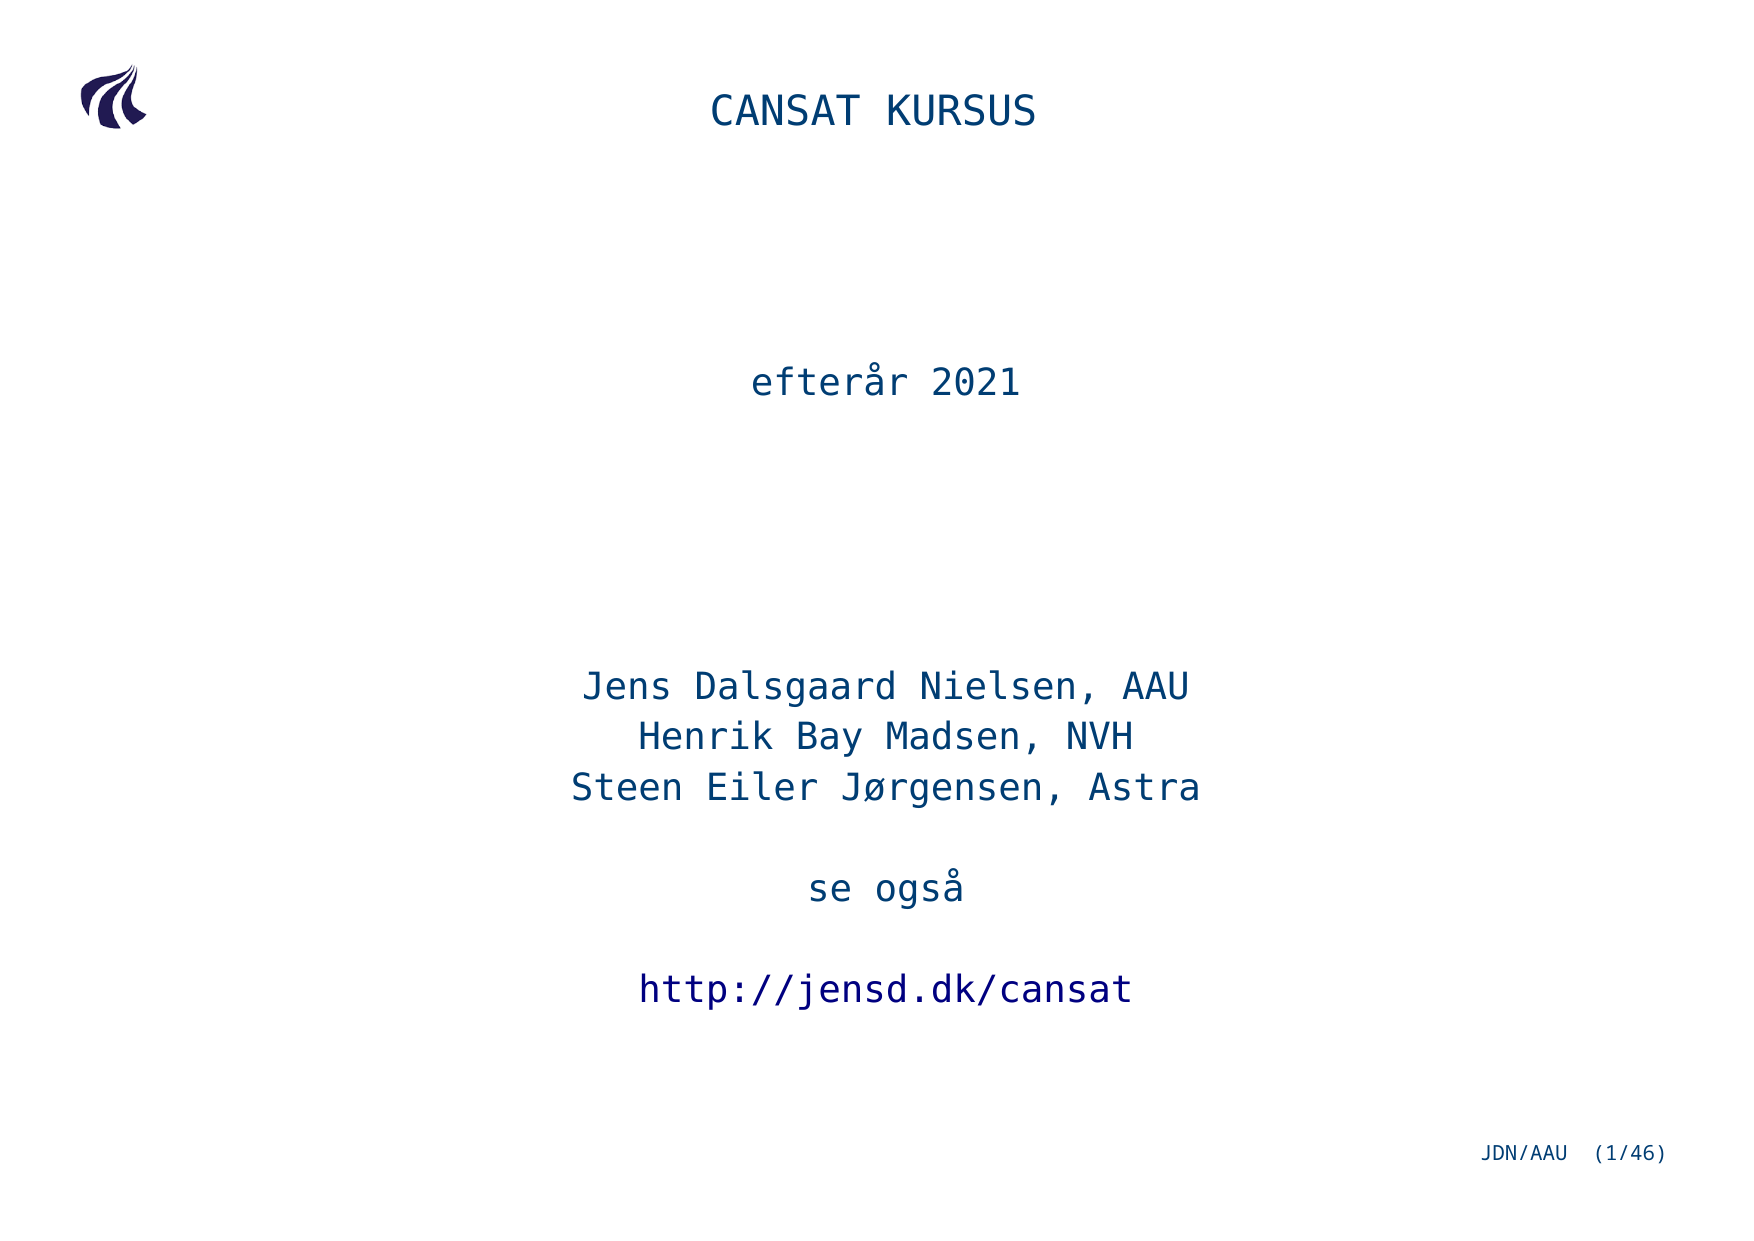

# CANSAT KURSUS
efterår 2021
Jens Dalsgaard Nielsen, AAU
Henrik Bay Madsen, NVH
Steen Eiler Jørgensen, Astra
se også
http://jensd.dk/cansat